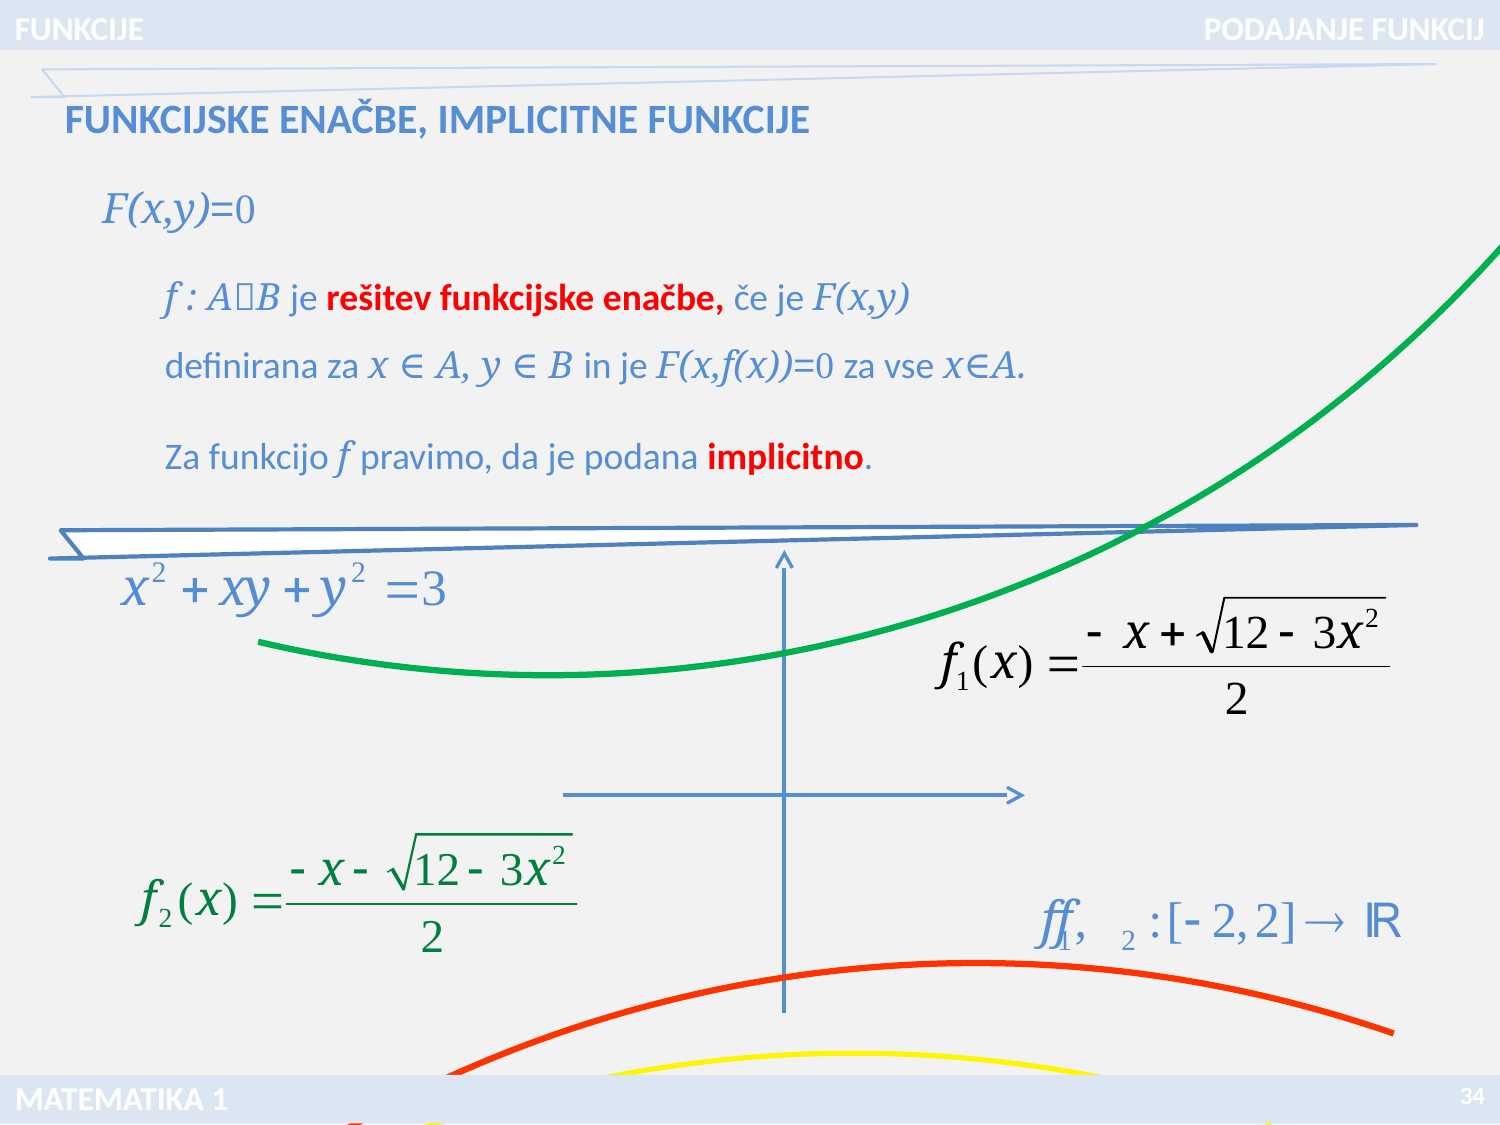

FUNKCIJE
PODAJANJE FUNKCIJ
FUNKCIJSKE ENAČBE, IMPLICITNE FUNKCIJE
F(x,y)=0
f : AB je rešitev funkcijske enačbe, če je F(x,y) definirana za x ∈ A, y ∈ B in je F(x,f(x))=0 za vse x∈A.
Za funkcijo f pravimo, da je podana implicitno.
MATEMATIKA 1